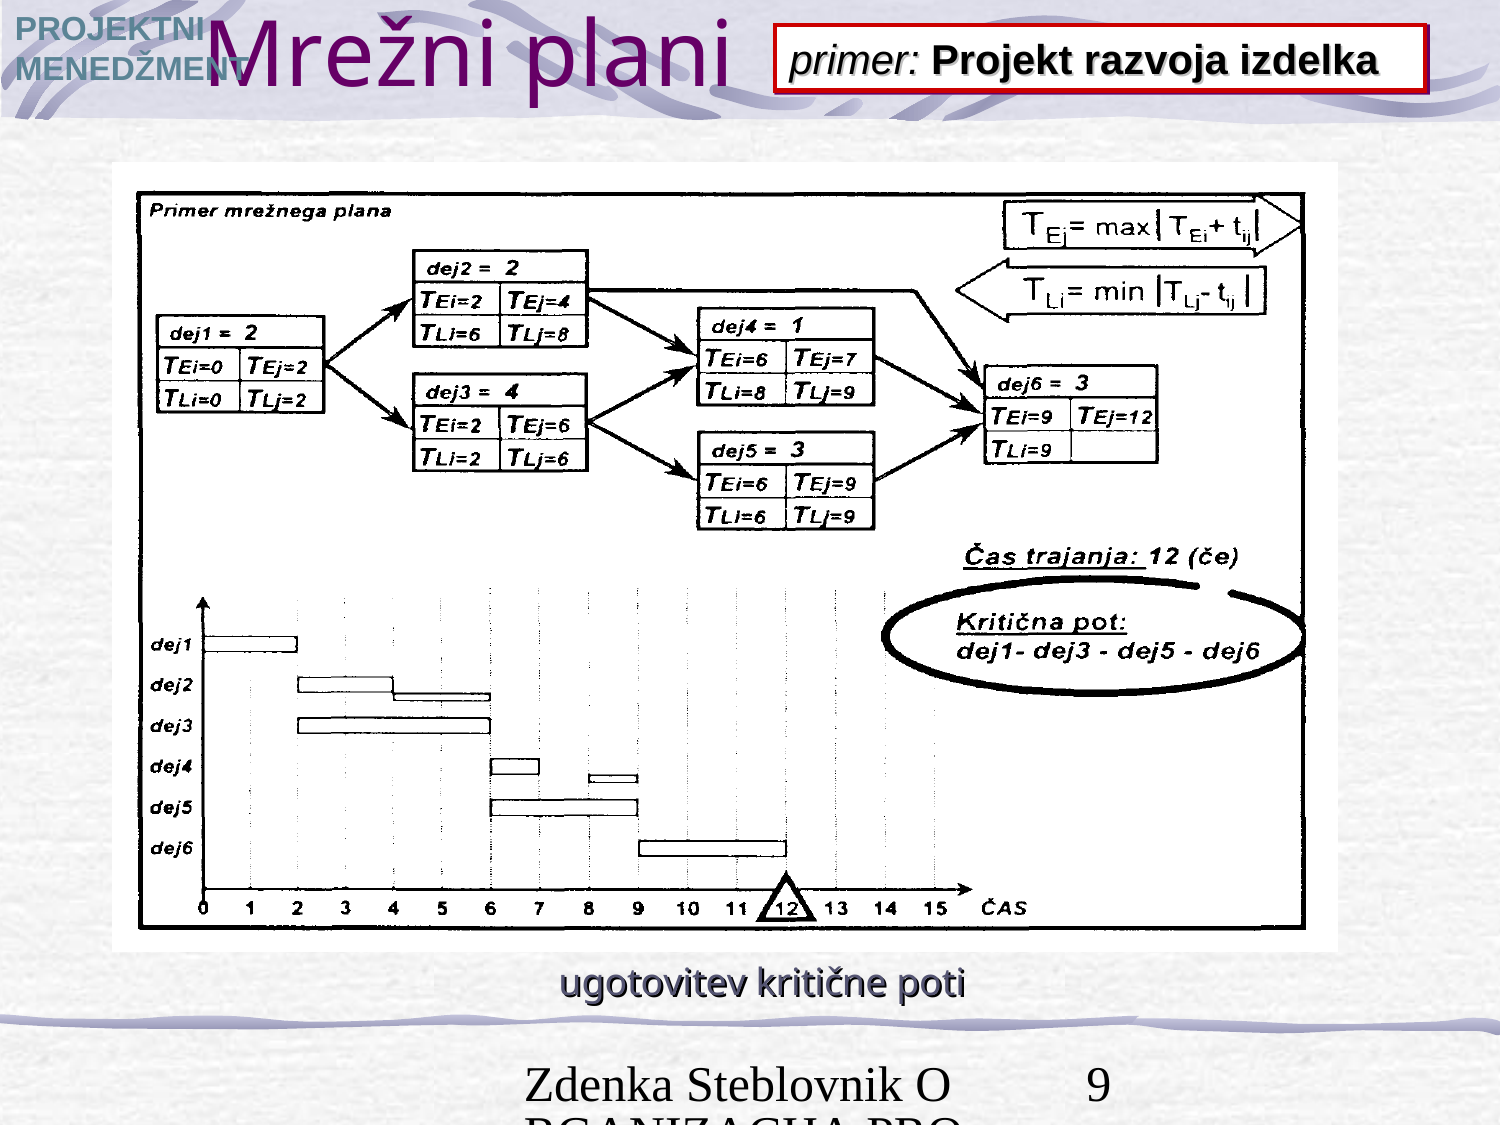

PROJEKTNI MENEDŽMENT
# Mrežni plani
primer: Projekt razvoja izdelka
ugotovitev kritične poti
Zdenka Steblovnik ORGANIZACIJA PROIZVODNJE 2
9